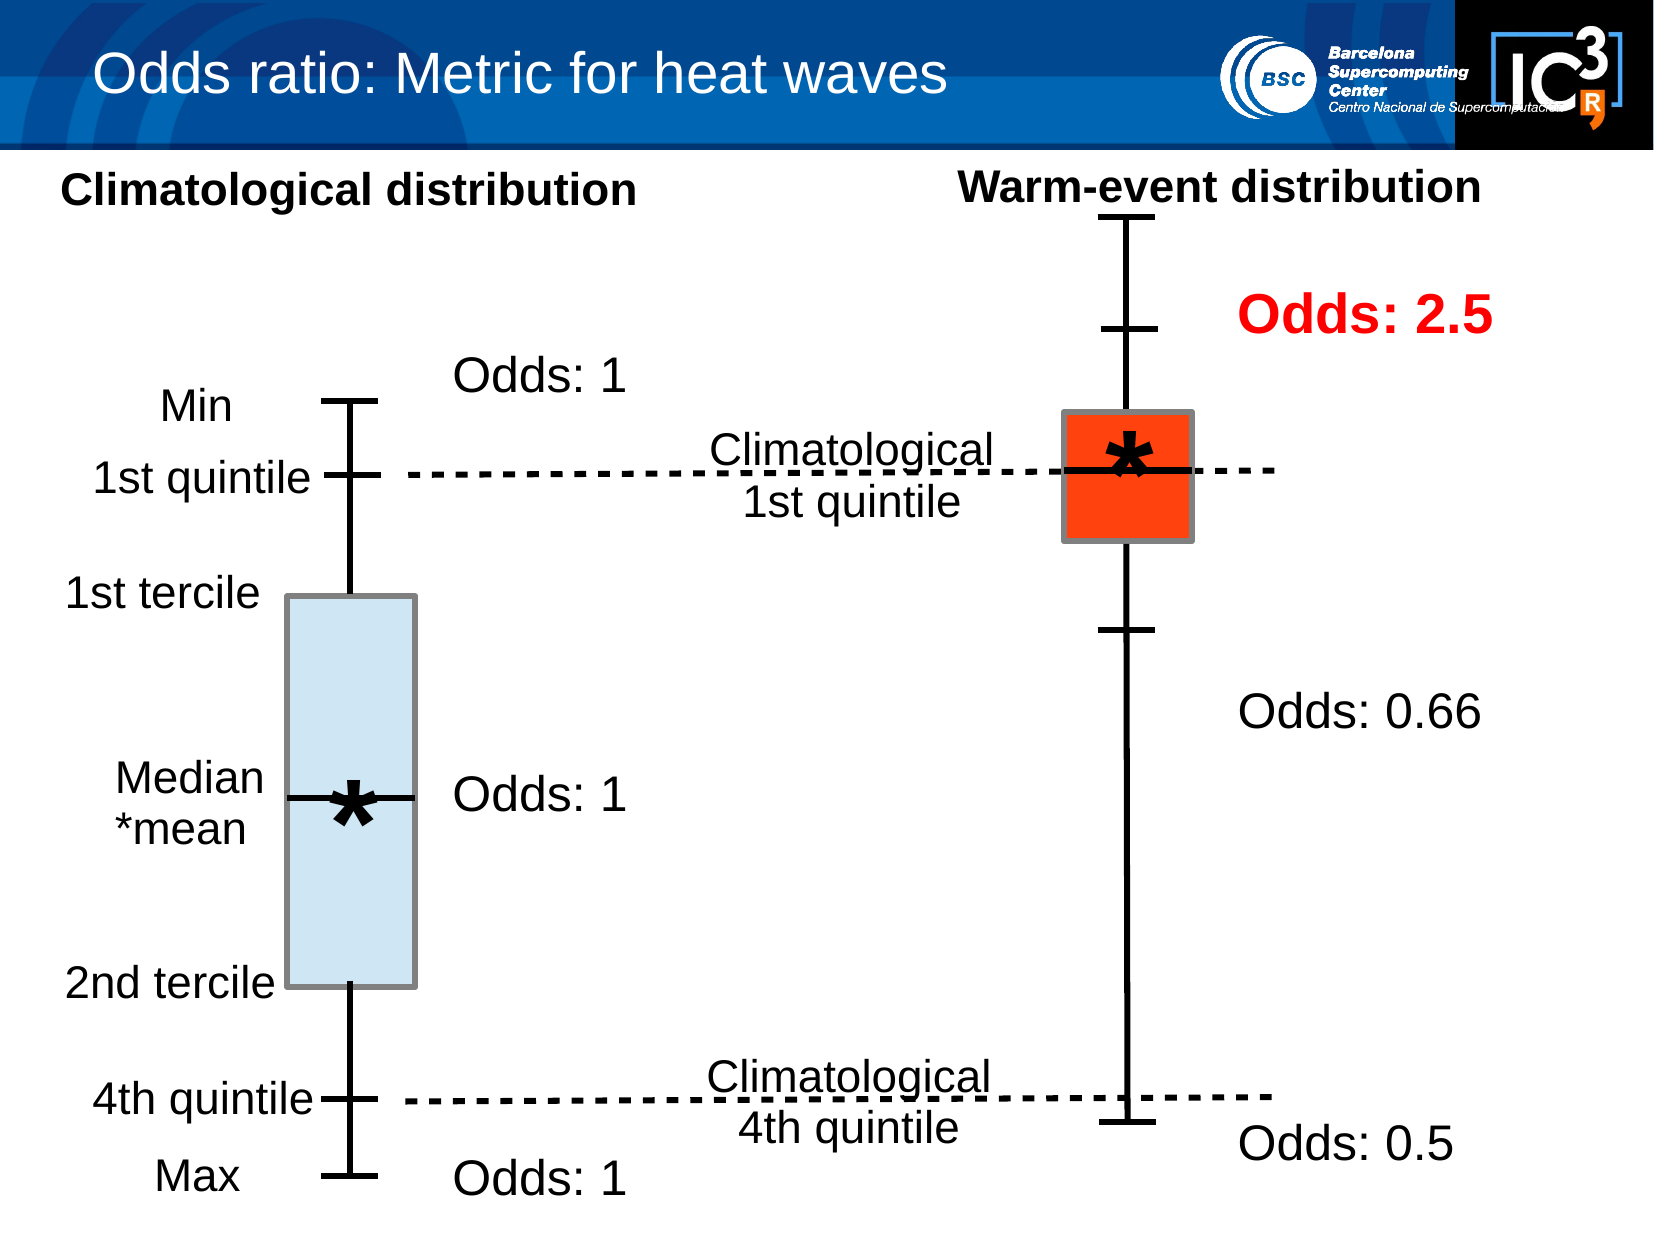

Odds ratio: Metric for heat waves
Warm-event distribution
Climatological distribution
Odds: 2.5
Odds: 1
Min
*
Climatological
1st quintile
1st quintile
1st tercile
Odds: 0.66
Median
*mean
*
Odds: 1
2nd tercile
Climatological
4th quintile
4th quintile
Odds: 0.5
Max
Odds: 1